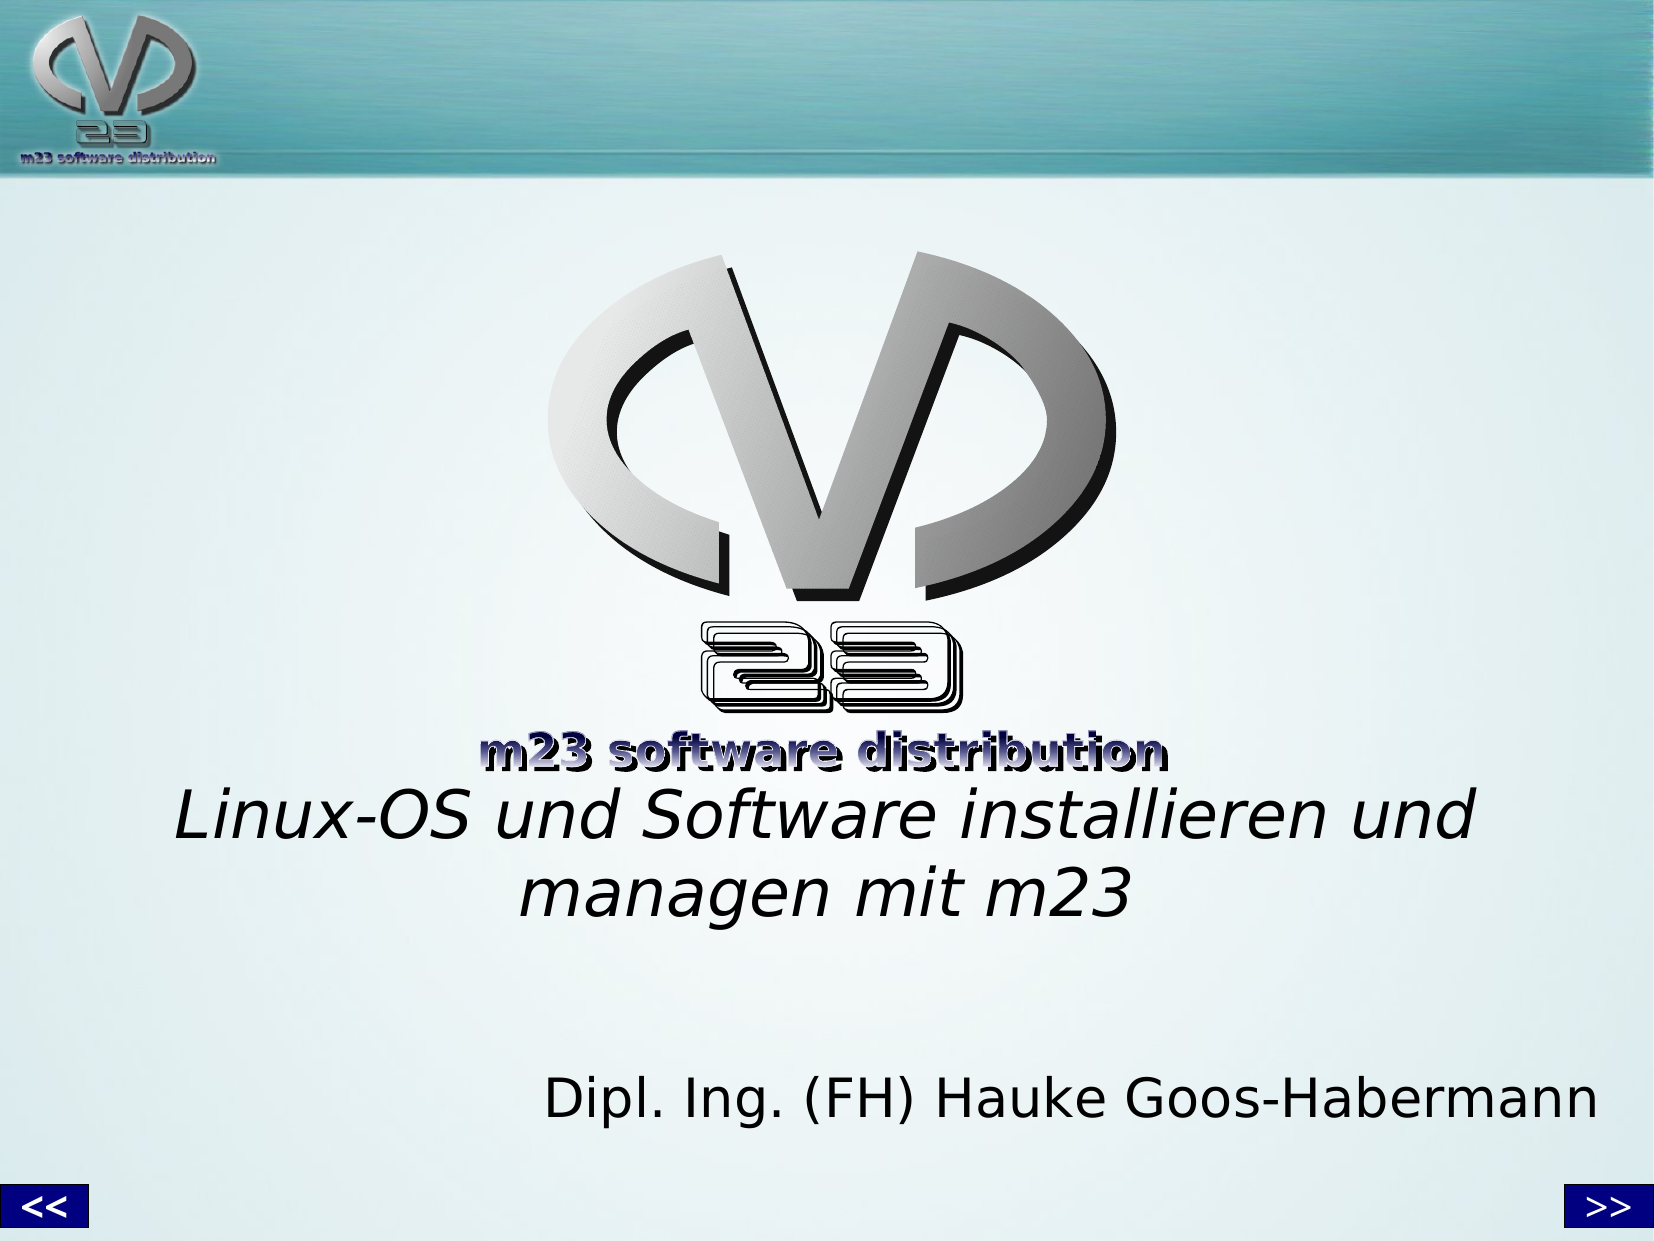

Linux-OS und Software installieren und
 managen mit m23
Dipl. Ing. (FH) Hauke Goos-Habermann